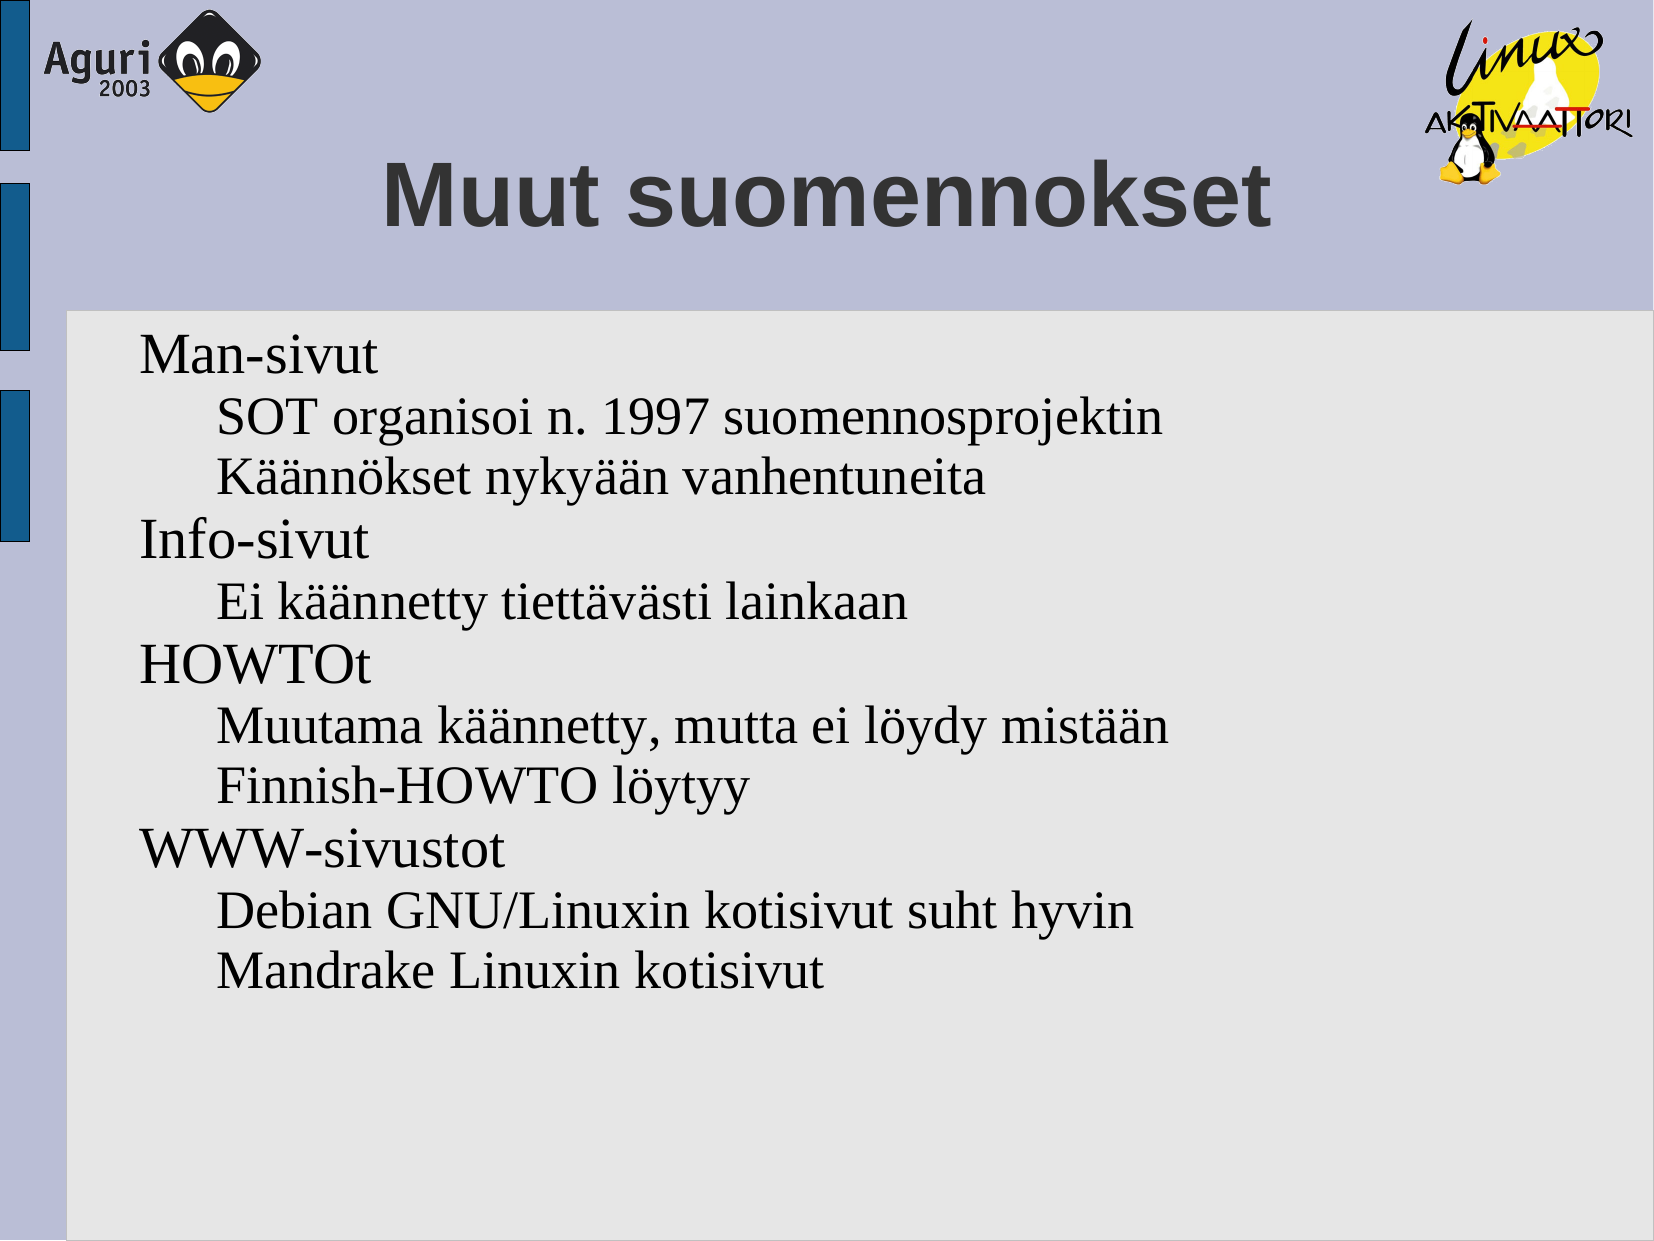

# Muut suomennokset
Man-sivut
SOT organisoi n. 1997 suomennosprojektin
Käännökset nykyään vanhentuneita
Info-sivut
Ei käännetty tiettävästi lainkaan
HOWTOt
Muutama käännetty, mutta ei löydy mistään
Finnish-HOWTO löytyy
WWW-sivustot
Debian GNU/Linuxin kotisivut suht hyvin
Mandrake Linuxin kotisivut